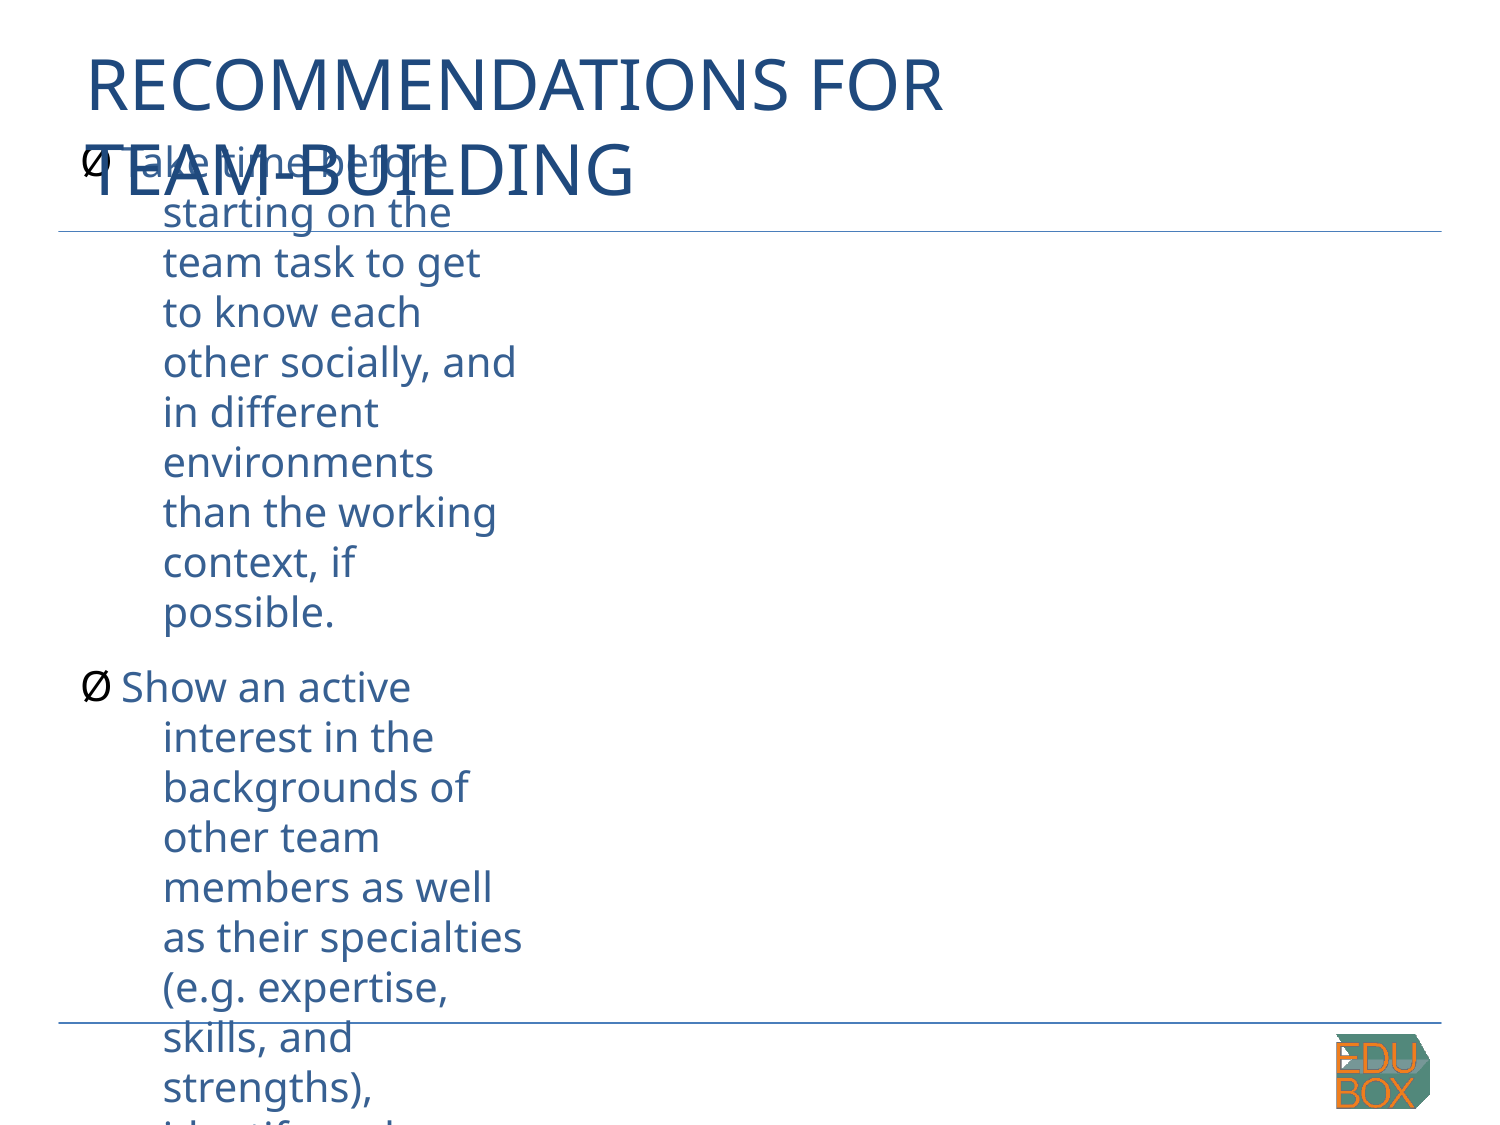

RECOMMENDATIONS FOR
TEAM-BUILDING
# Take time before starting on the team task to get to know each other socially, and in different environments than the working context, if possible.
Show an active interest in the backgrounds of other team members as well as their specialties (e.g. expertise, skills, and strengths), identify and emphasize commonalities.
Treat the working language very flexibly so that all team members are able to participate as fully as possible.
Take stock of team members‘ expertise at the outset – subject and technical knowledge as well as procedural and methodical skills, utilize them purposefully and with verification, monitor regularly.